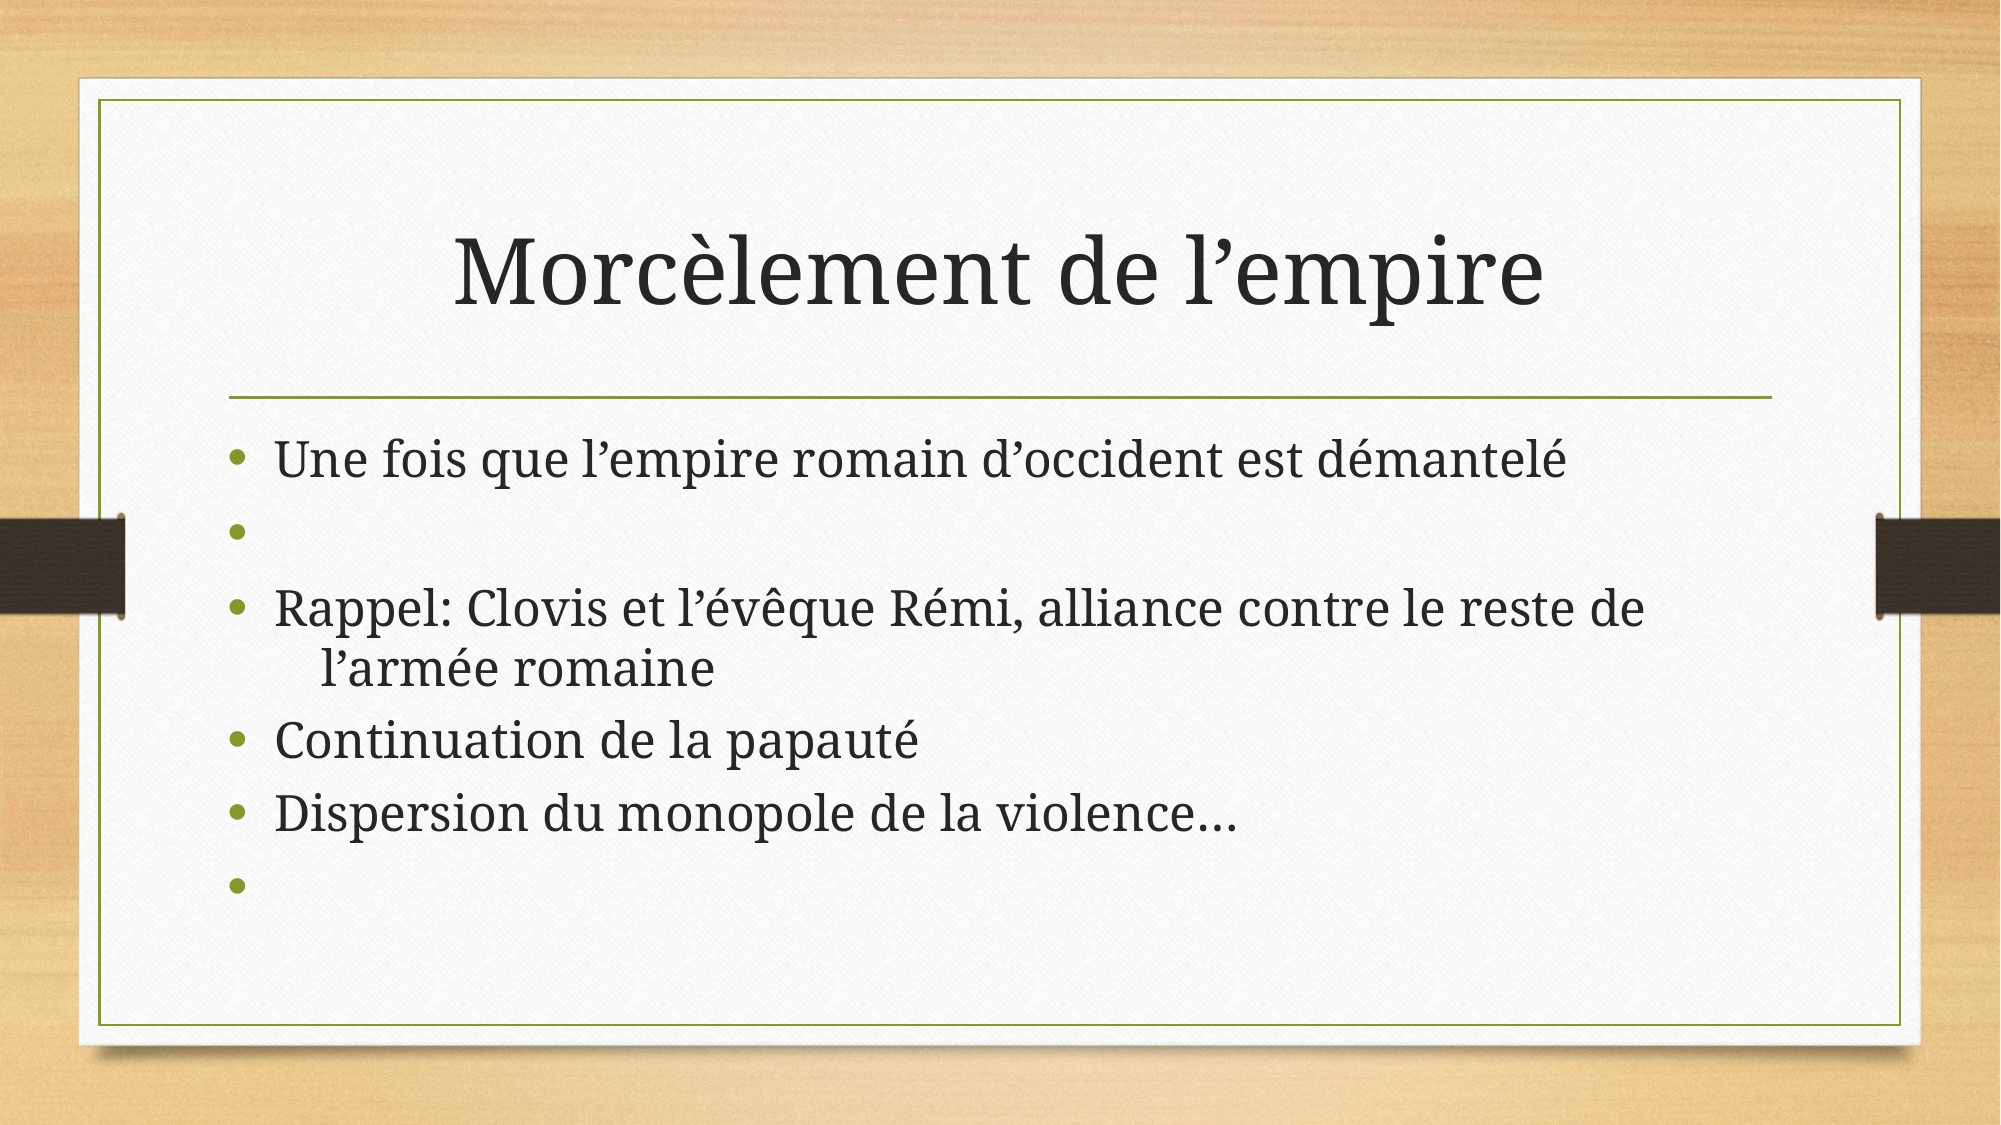

# Morcèlement de l’empire
Une fois que l’empire romain d’occident est démantelé
Rappel: Clovis et l’évêque Rémi, alliance contre le reste de l’armée romaine
Continuation de la papauté
Dispersion du monopole de la violence…